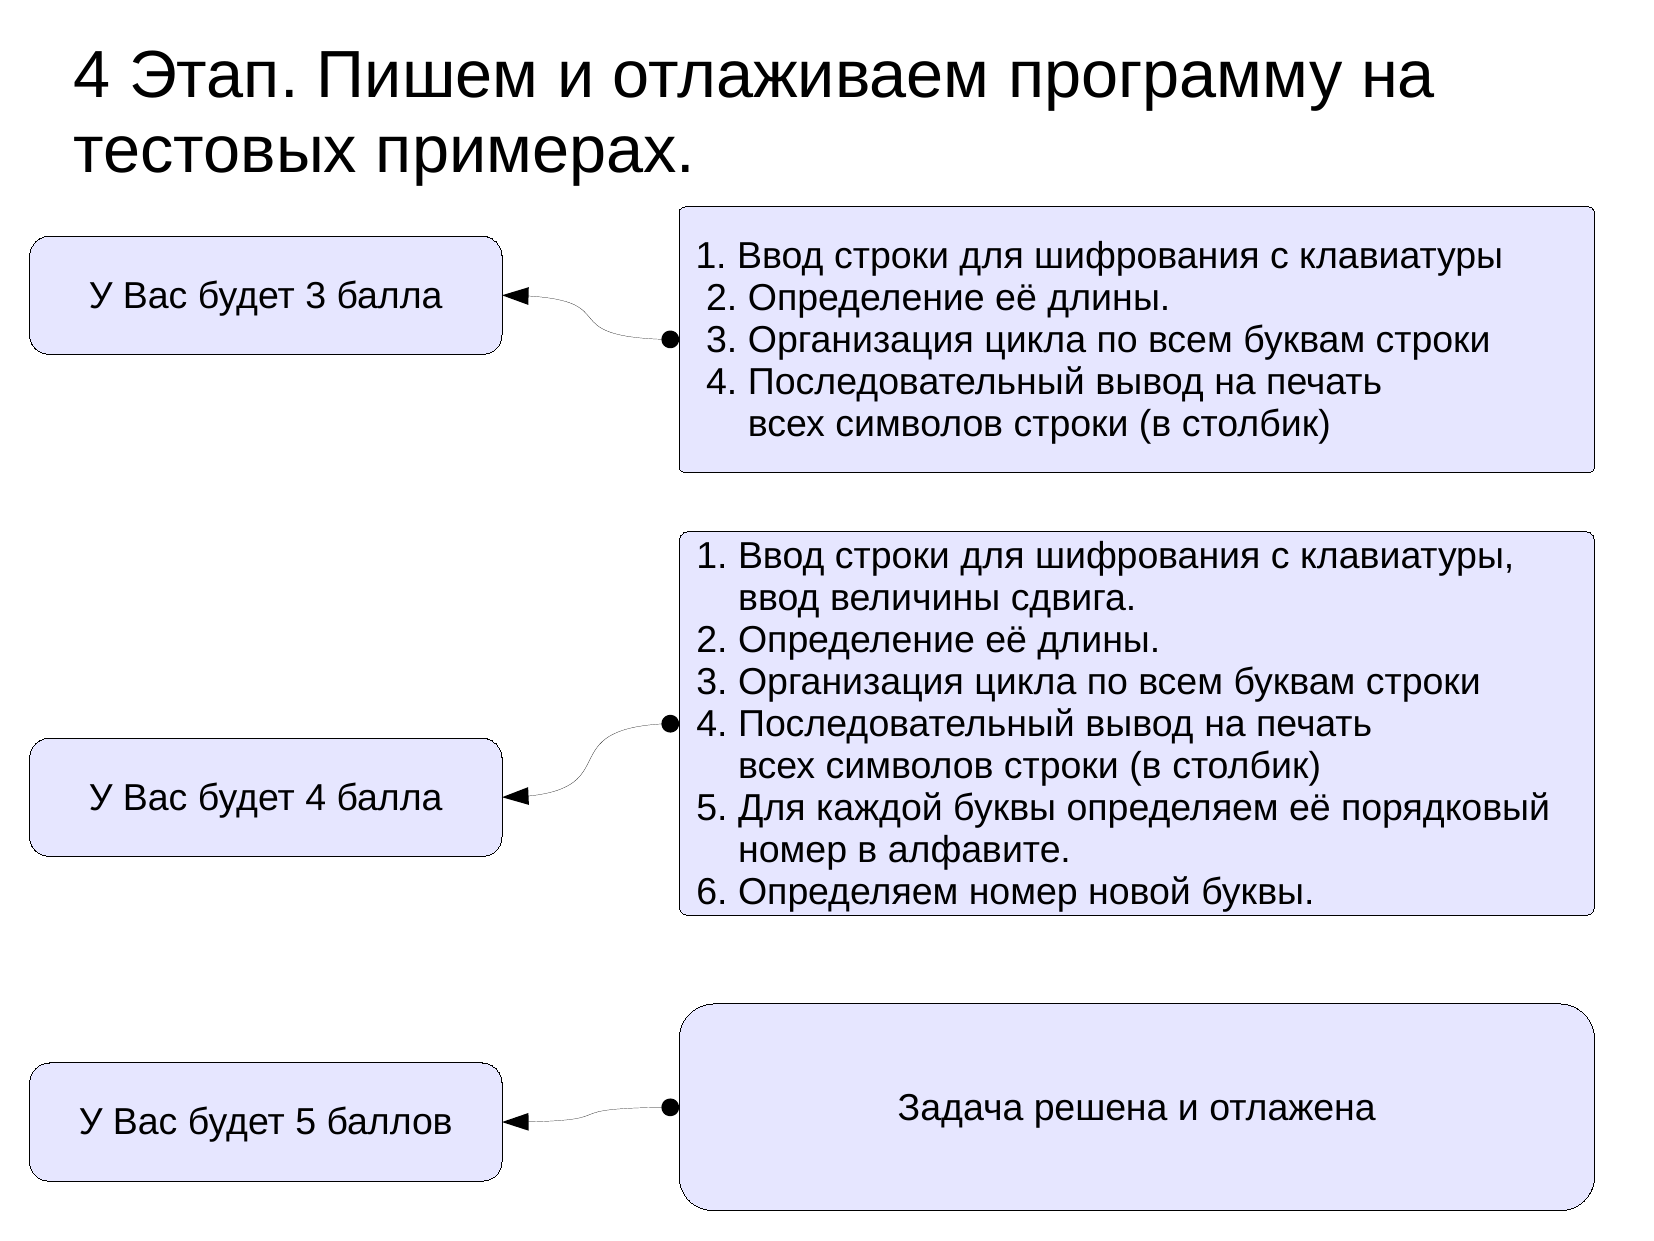

4 Этап. Пишем и отлаживаем программу на тестовых примерах.
1. Ввод строки для шифрования с клавиатуры
 2. Определение её длины.
 3. Организация цикла по всем буквам строки
 4. Последовательный вывод на печать
 всех символов строки (в столбик)
У Вас будет 3 балла
1. Ввод строки для шифрования с клавиатуры,
 ввод величины сдвига.
2. Определение её длины.
3. Организация цикла по всем буквам строки
4. Последовательный вывод на печать
 всех символов строки (в столбик)
5. Для каждой буквы определяем её порядковый
 номер в алфавите.
6. Определяем номер новой буквы.
У Вас будет 4 балла
Задача решена и отлажена
У Вас будет 5 баллов